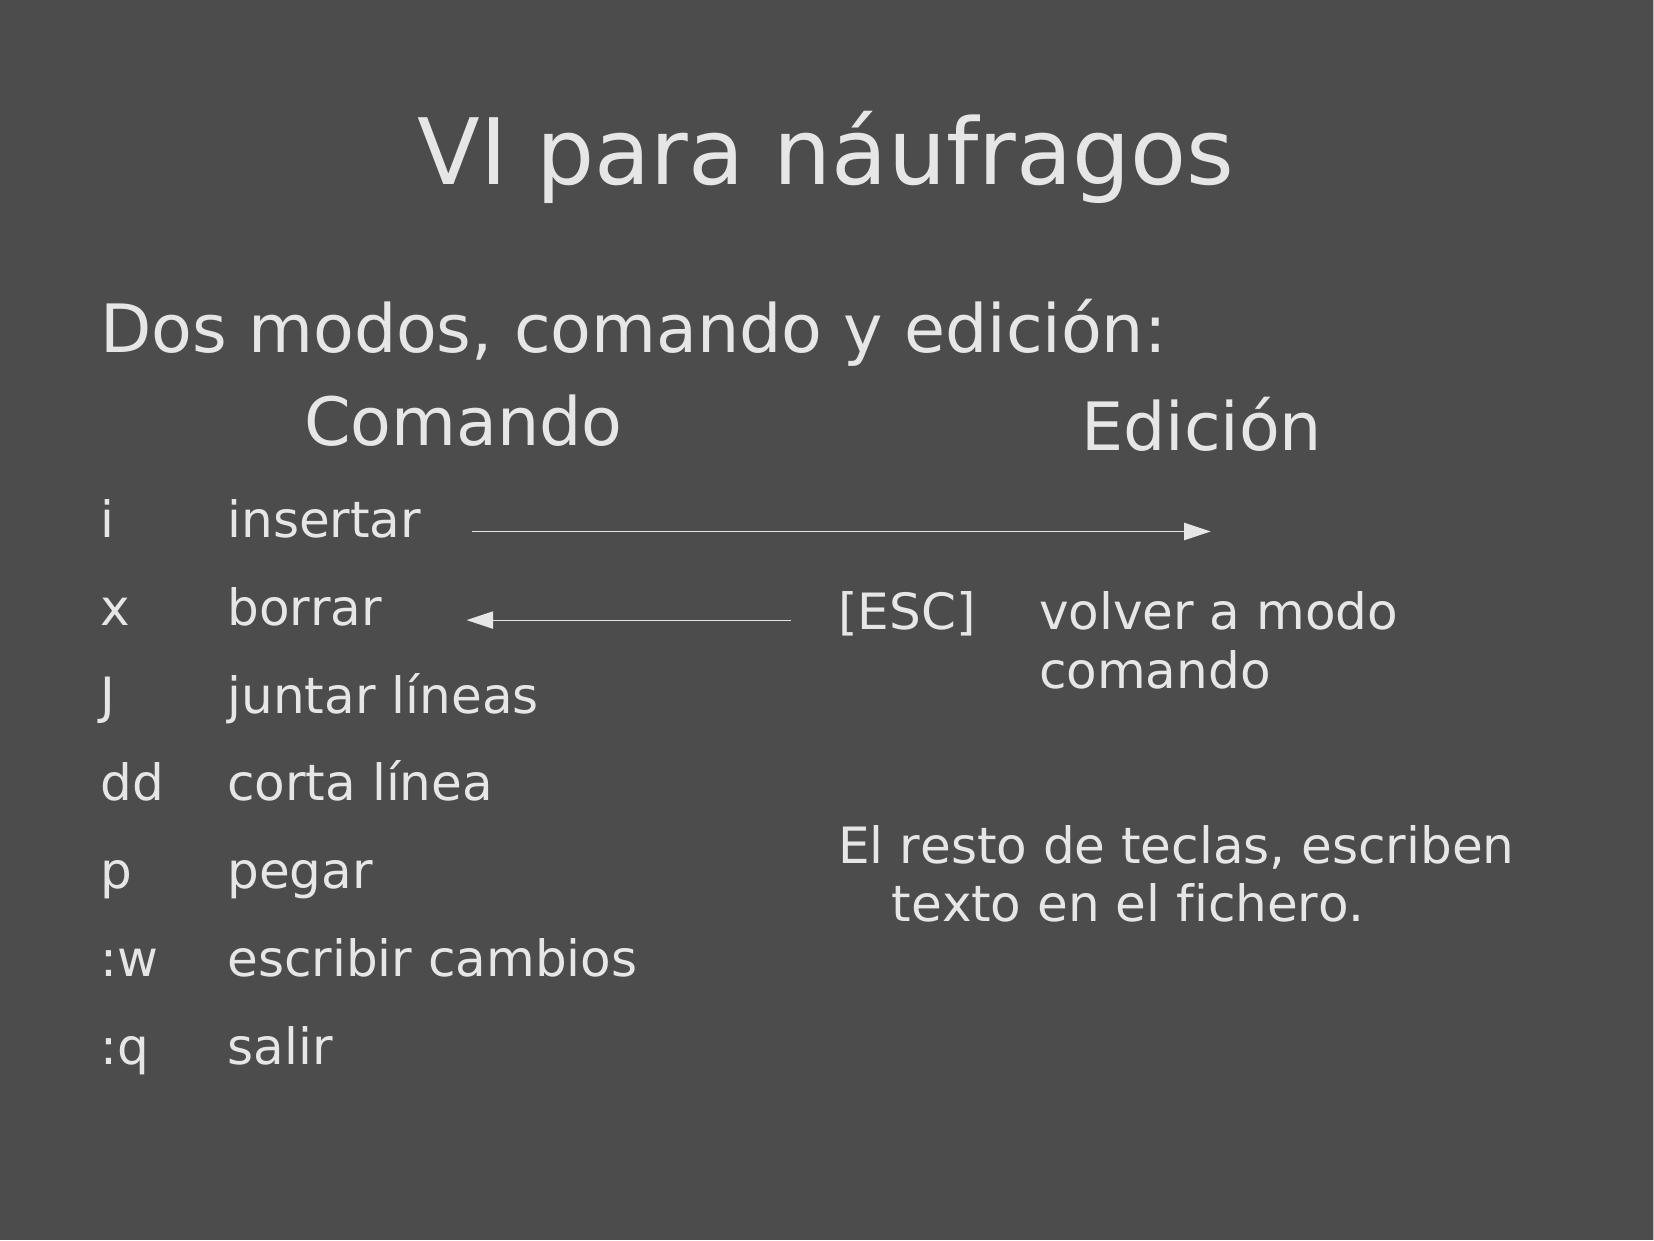

# VI para náufragos
Dos modos, comando y edición:
Comando
i 	insertar
x 	borrar
J 	juntar líneas
dd 	corta línea
p 	pegar
:w 	escribir cambios
:q	salir
Edición
[ESC]	volver a modo 				comando
El resto de teclas, escriben texto en el fichero.